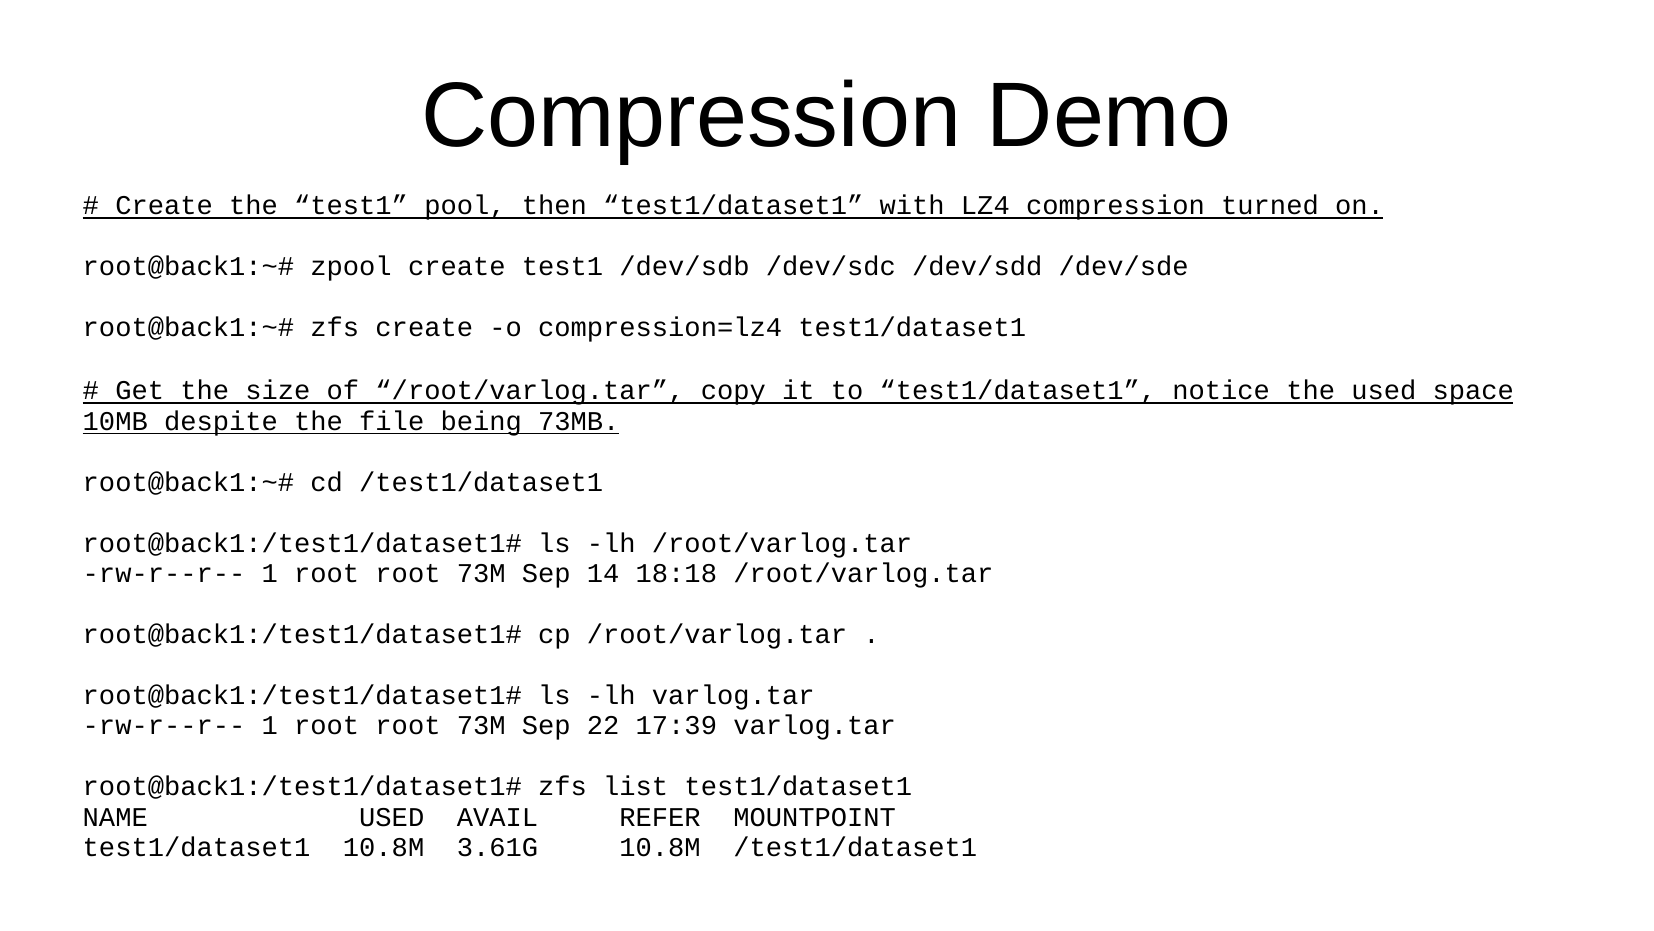

# Compression Demo
# Create the “test1” pool, then “test1/dataset1” with LZ4 compression turned on.
root@back1:~# zpool create test1 /dev/sdb /dev/sdc /dev/sdd /dev/sde
root@back1:~# zfs create -o compression=lz4 test1/dataset1
# Get the size of “/root/varlog.tar”, copy it to “test1/dataset1”, notice the used space 10MB despite the file being 73MB.
root@back1:~# cd /test1/dataset1
root@back1:/test1/dataset1# ls -lh /root/varlog.tar
-rw-r--r-- 1 root root 73M Sep 14 18:18 /root/varlog.tar
root@back1:/test1/dataset1# cp /root/varlog.tar .
root@back1:/test1/dataset1# ls -lh varlog.tar
-rw-r--r-- 1 root root 73M Sep 22 17:39 varlog.tar
root@back1:/test1/dataset1# zfs list test1/dataset1
NAME USED AVAIL REFER MOUNTPOINT
test1/dataset1 10.8M 3.61G 10.8M /test1/dataset1